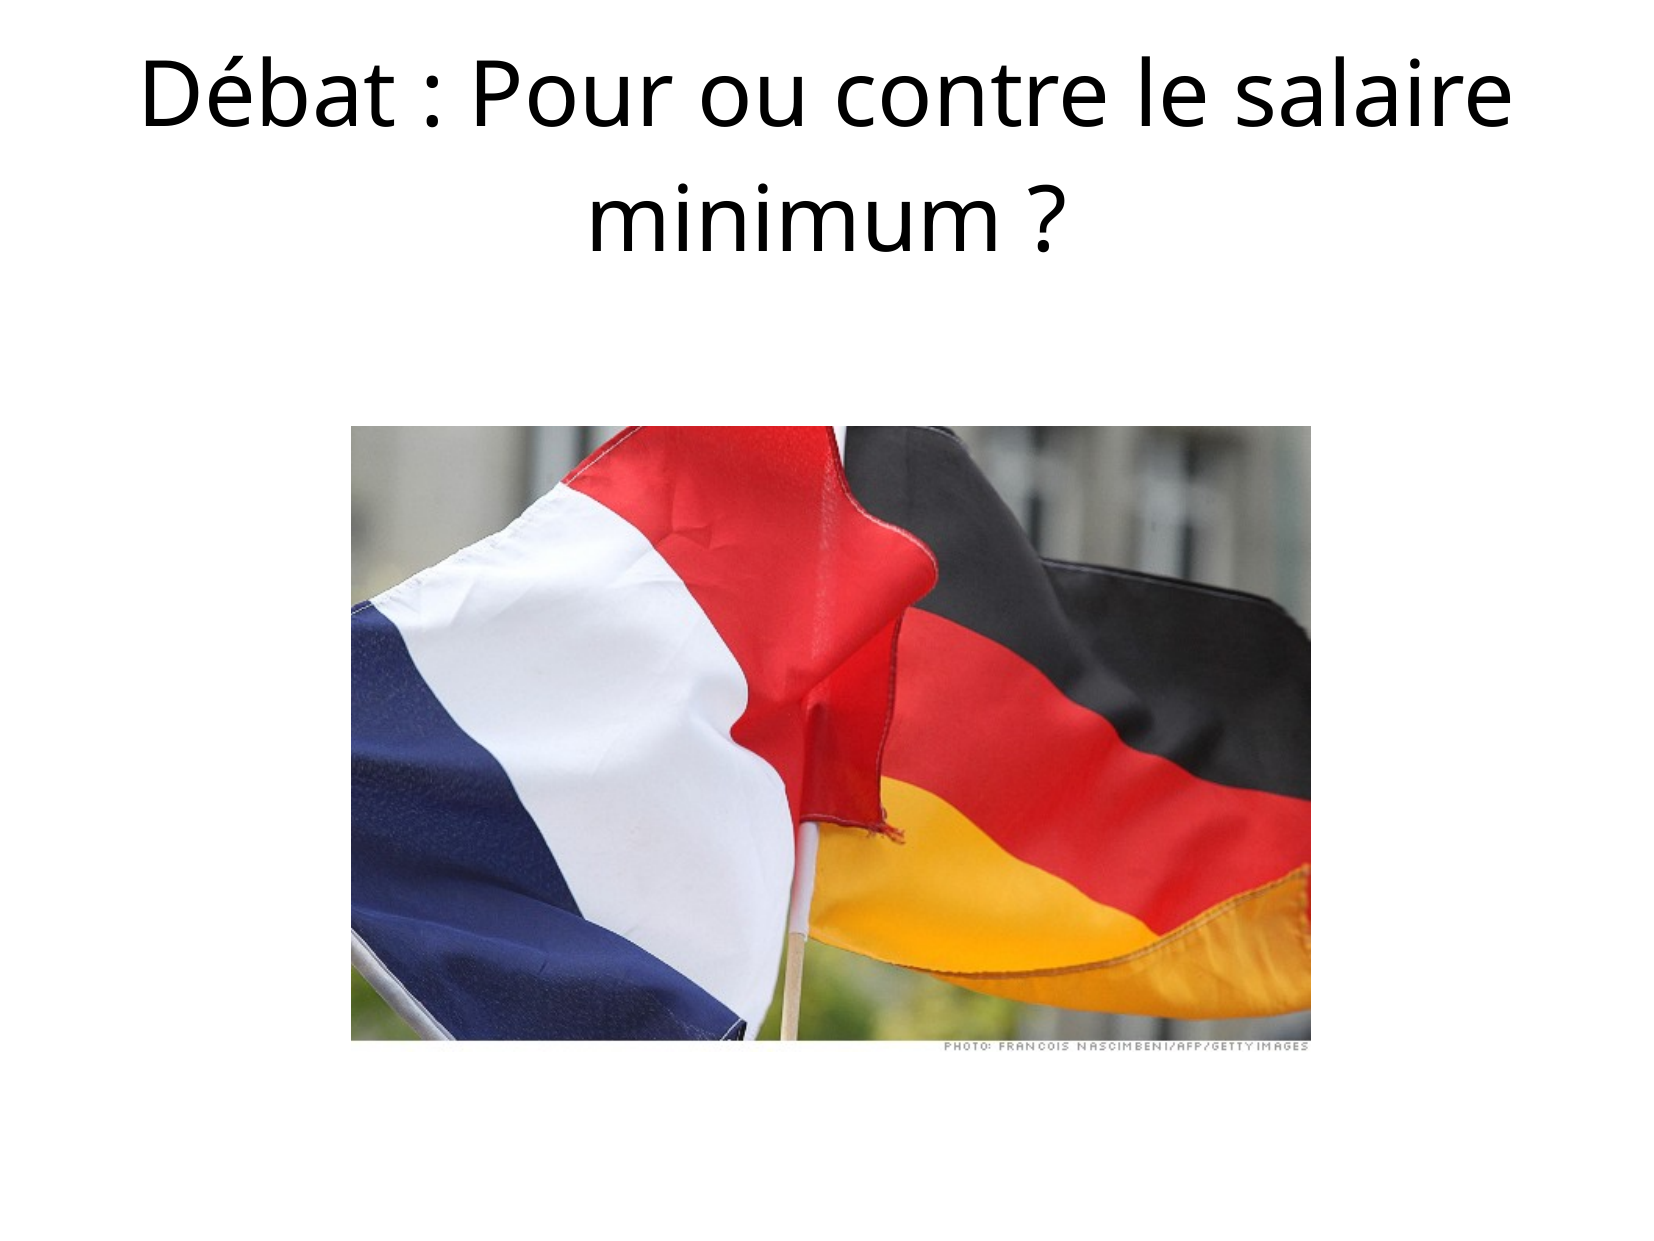

# Débat : Pour ou contre le salaire minimum ?